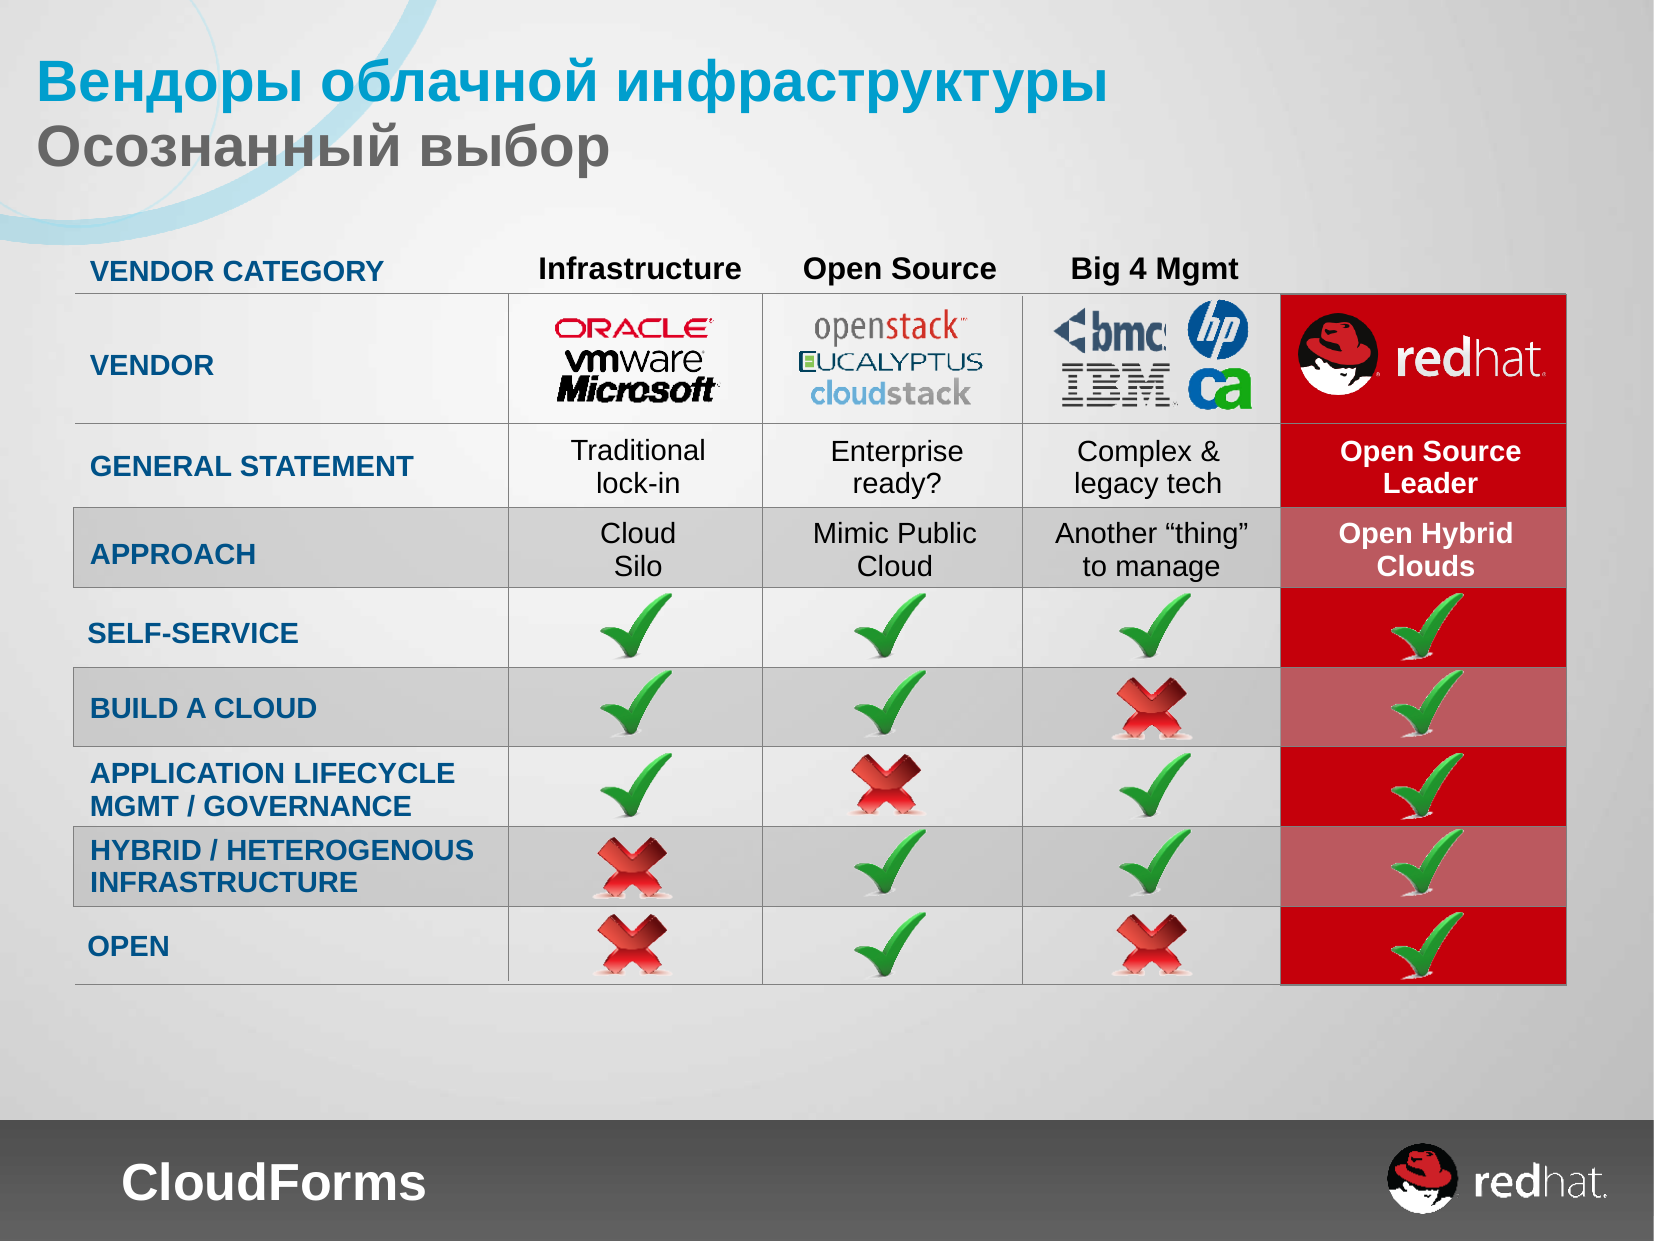

Вендоры облачной инфраструктуры
Осознанный выбор
Infrastructure
Open Source
Big 4 Mgmt
VENDOR CATEGORY
VENDOR
Traditional
lock-in
Enterprise ready?
Complex & legacy tech
Open Source Leader
GENERAL STATEMENT
Cloud
Silo
Mimic Public
Cloud
Another “thing”
to manage
Open Hybrid Clouds
APPROACH
SELF-SERVICE
BUILD A CLOUD
APPLICATION LIFECYCLE MGMT / GOVERNANCE
HYBRID / HETEROGENOUS INFRASTRUCTURE
OPEN